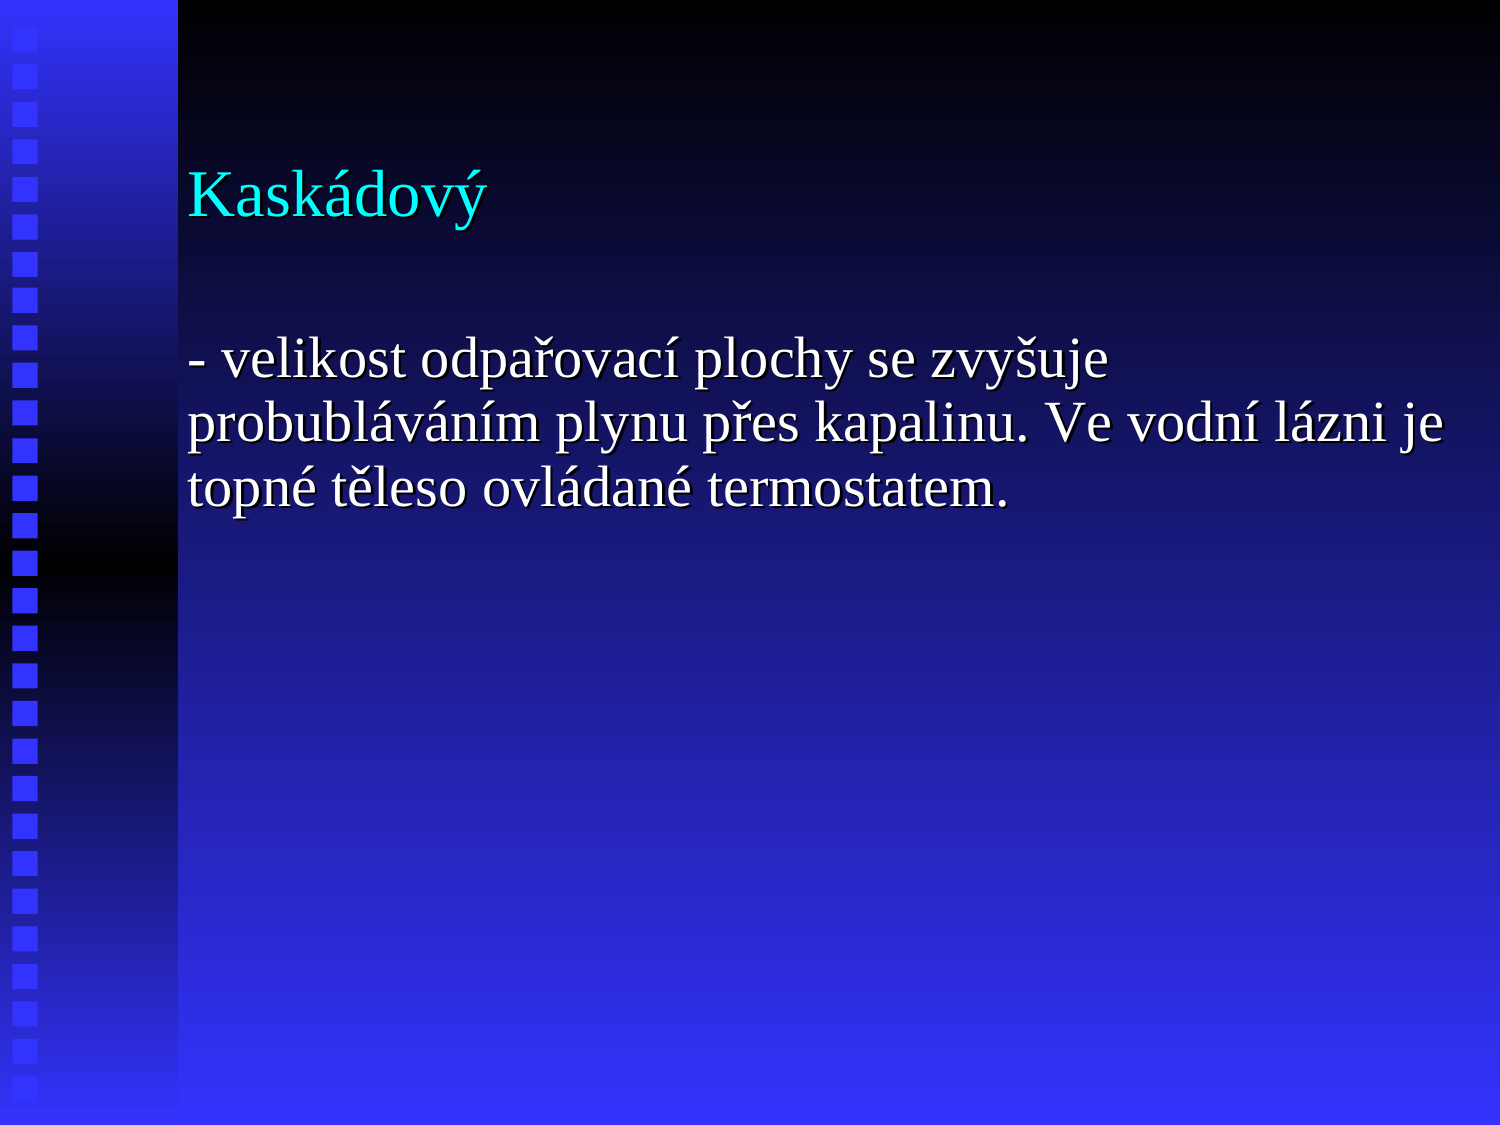

# Kaskádový
- velikost odpařovací plochy se zvyšuje probubláváním plynu přes kapalinu. Ve vodní lázni je topné těleso ovládané termostatem.